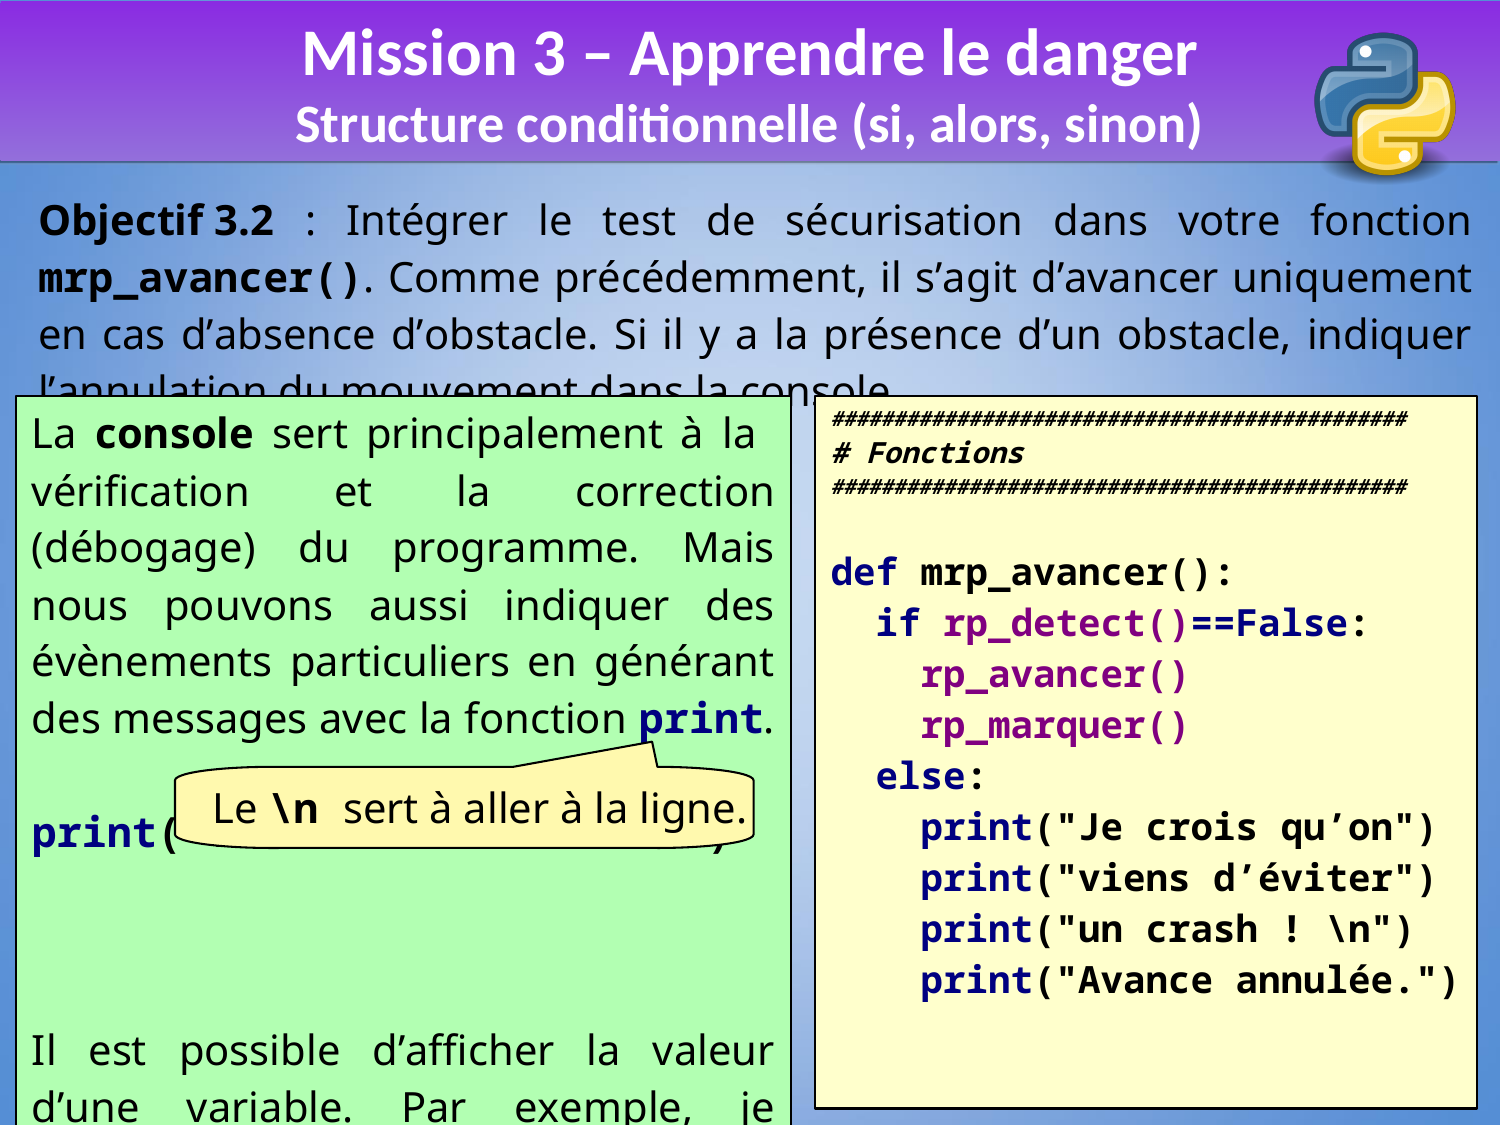

Mission 3 – Apprendre le danger
Structure conditionnelle (si, alors, sinon)
Objectif 3.2 : Intégrer le test de sécurisation dans votre fonction mrp_avancer(). Comme précédemment, il s’agit d’avancer uniquement en cas d’absence d’obstacle. Si il y a la présence d’un obstacle, indiquer l’annulation du mouvement dans la console.
La console sert principalement à la vérification et la correction (débogage) du programme. Mais nous pouvons aussi indiquer des évènements particuliers en générant des messages avec la fonction print.
print("Texte à afficher \n")
Il est possible d’afficher la valeur d’une variable. Par exemple, je souhaite afficher la valeur de la variable nb_pas .
print("Nombre de pas:",nb_pas)
##############################################
# Fonctions
##############################################
def mrp_avancer():
 if rp_detect()==False:
 rp_avancer()
 rp_marquer()
 else:
 print("Je crois qu’on")
 print("viens d’éviter")
 print("un crash ! \n")
 print("Avance annulée.")
Le \n sert à aller à la ligne.